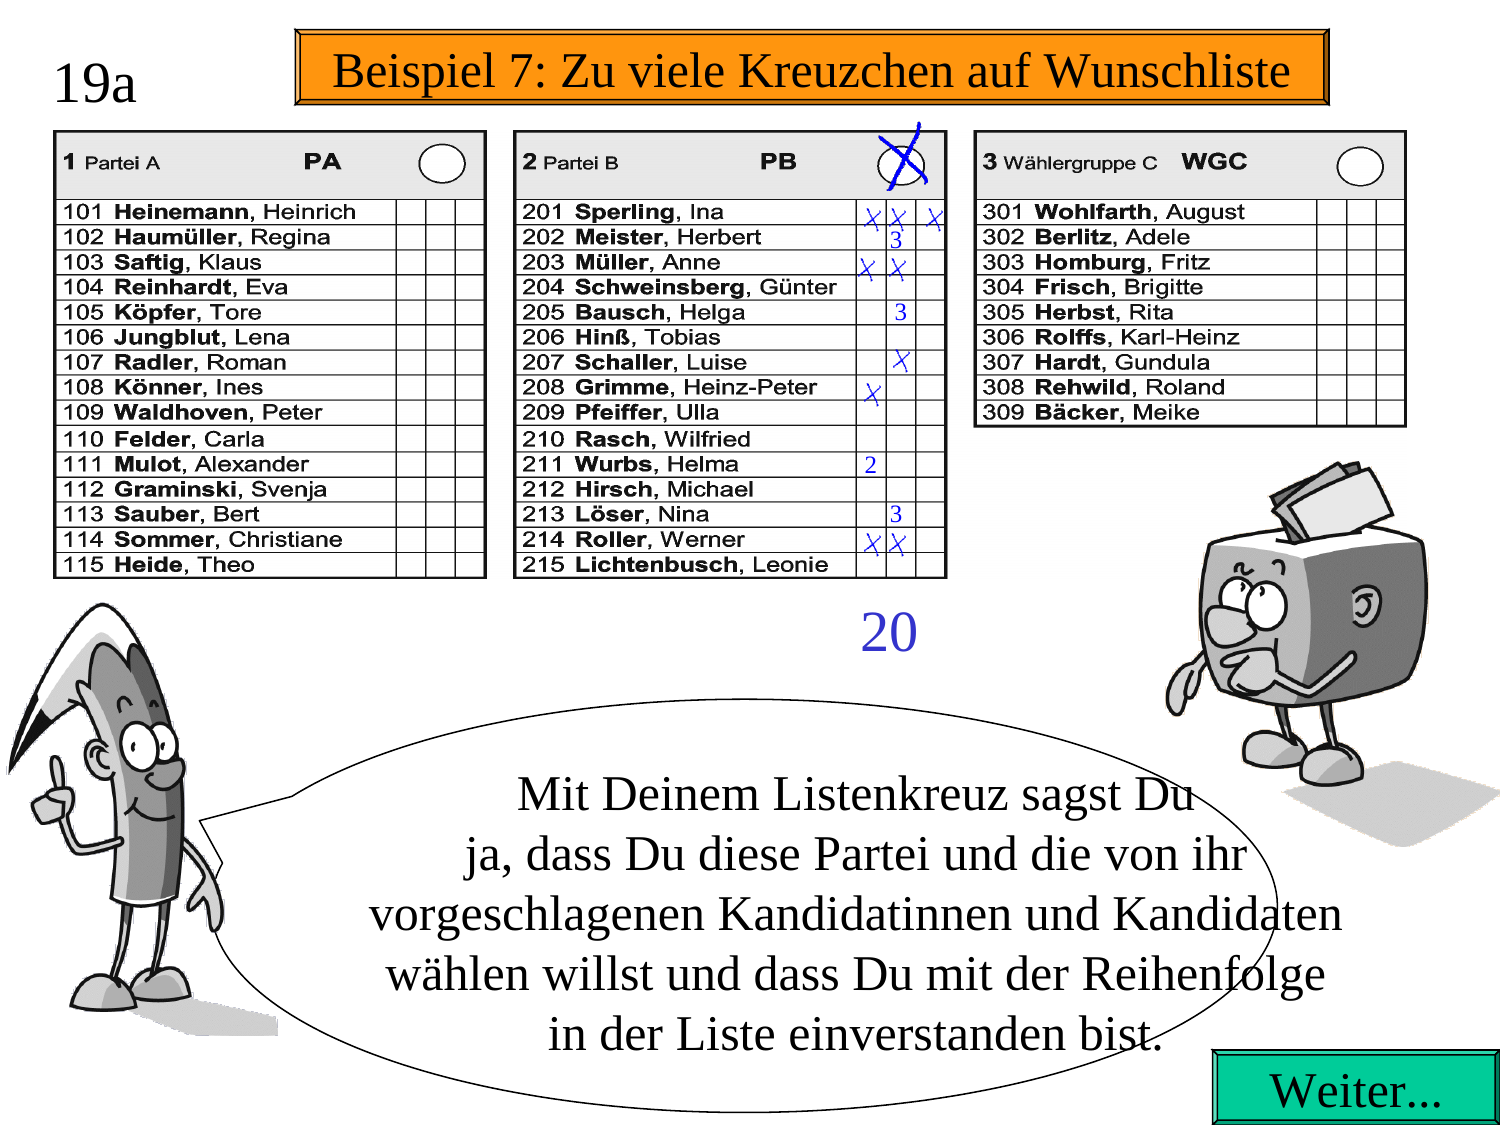

Beispiel 7: Zu viele Kreuzchen auf Wunschliste
19a
3
3
2
3
20
Mit Deinem Listenkreuz sagst Du
ja, dass Du diese Partei und die von ihr
vorgeschlagenen Kandidatinnen und Kandidaten
wählen willst und dass Du mit der Reihenfolge
in der Liste einverstanden bist.
Weiter...